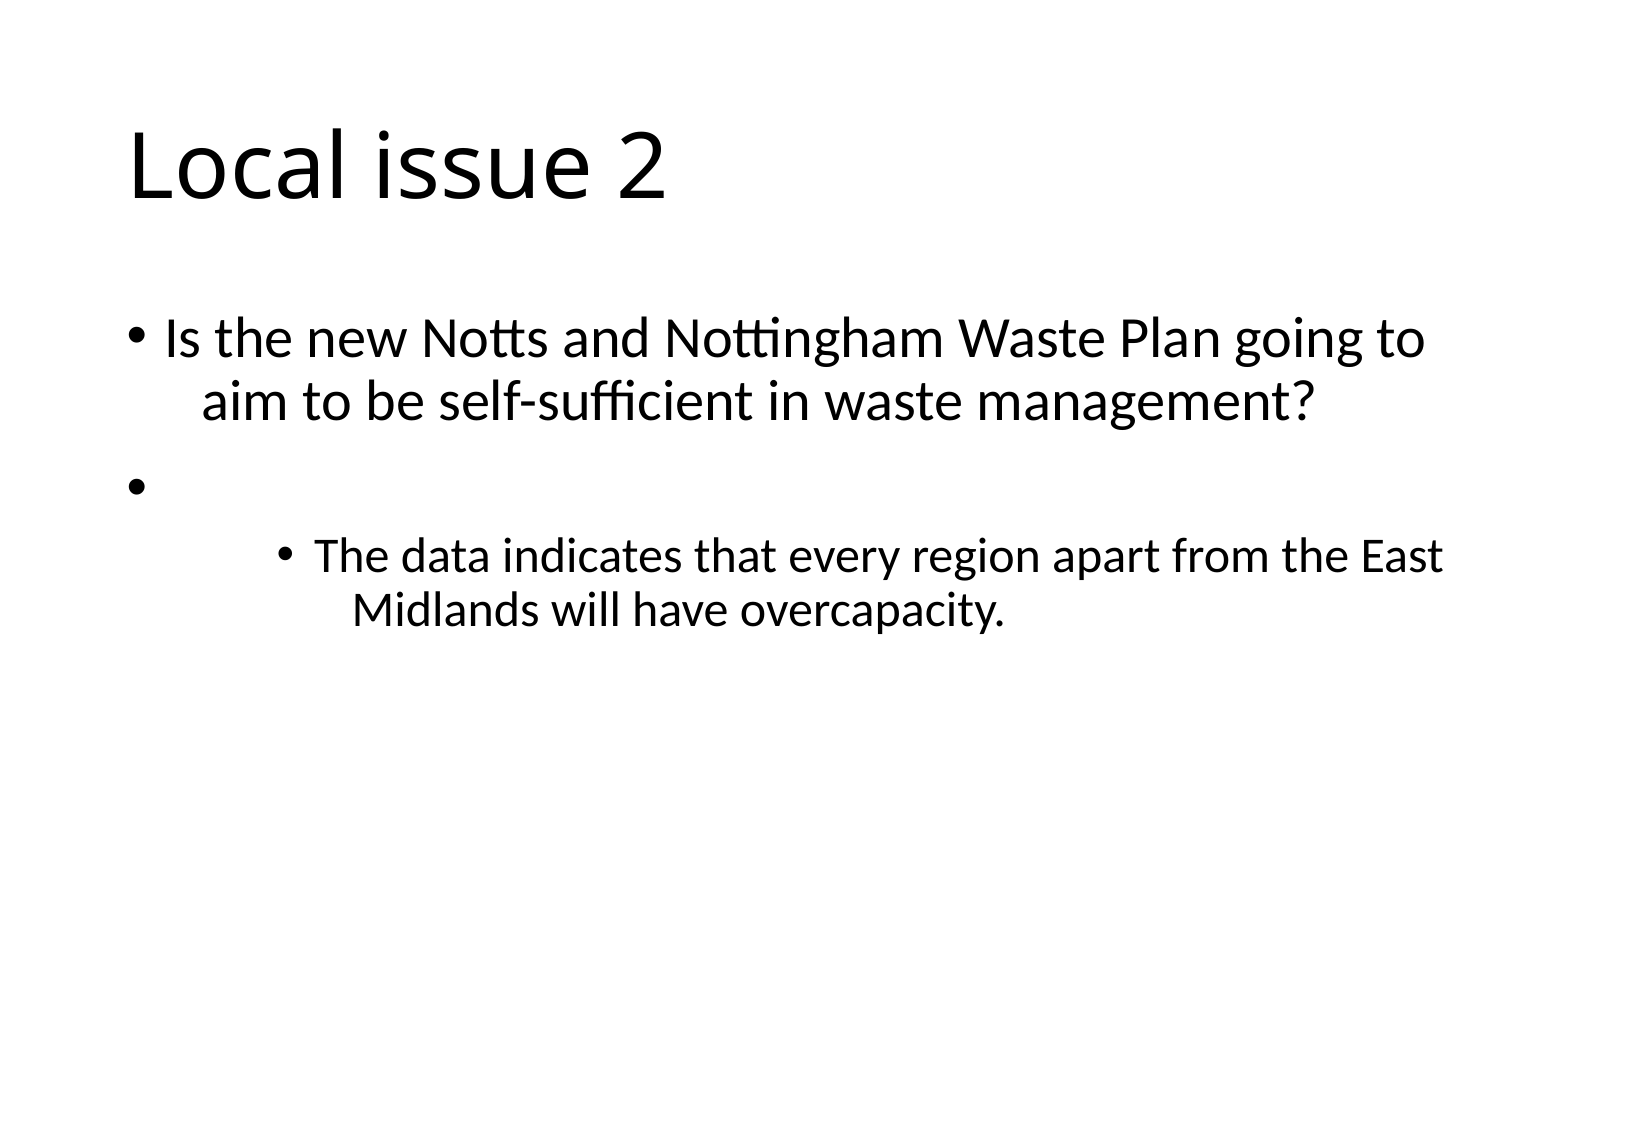

# Local issue 2
Is the new Notts and Nottingham Waste Plan going to aim to be self-sufficient in waste management?
The data indicates that every region apart from the East Midlands will have overcapacity.